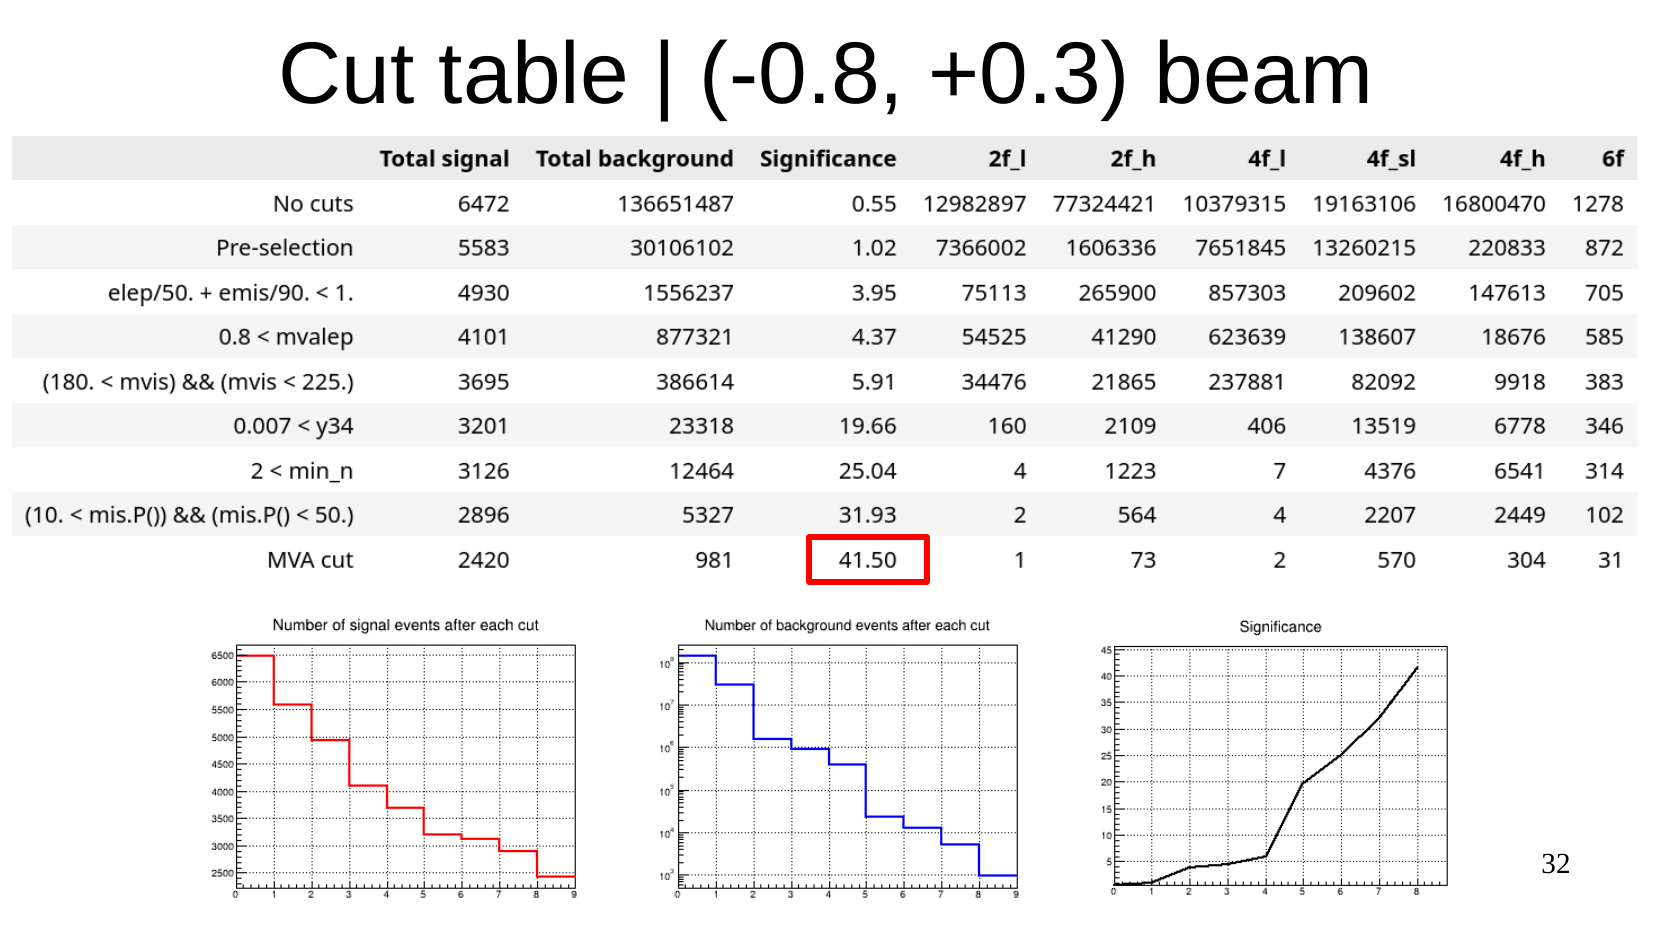

# Cut table | (-0.8, +0.3) beam
32